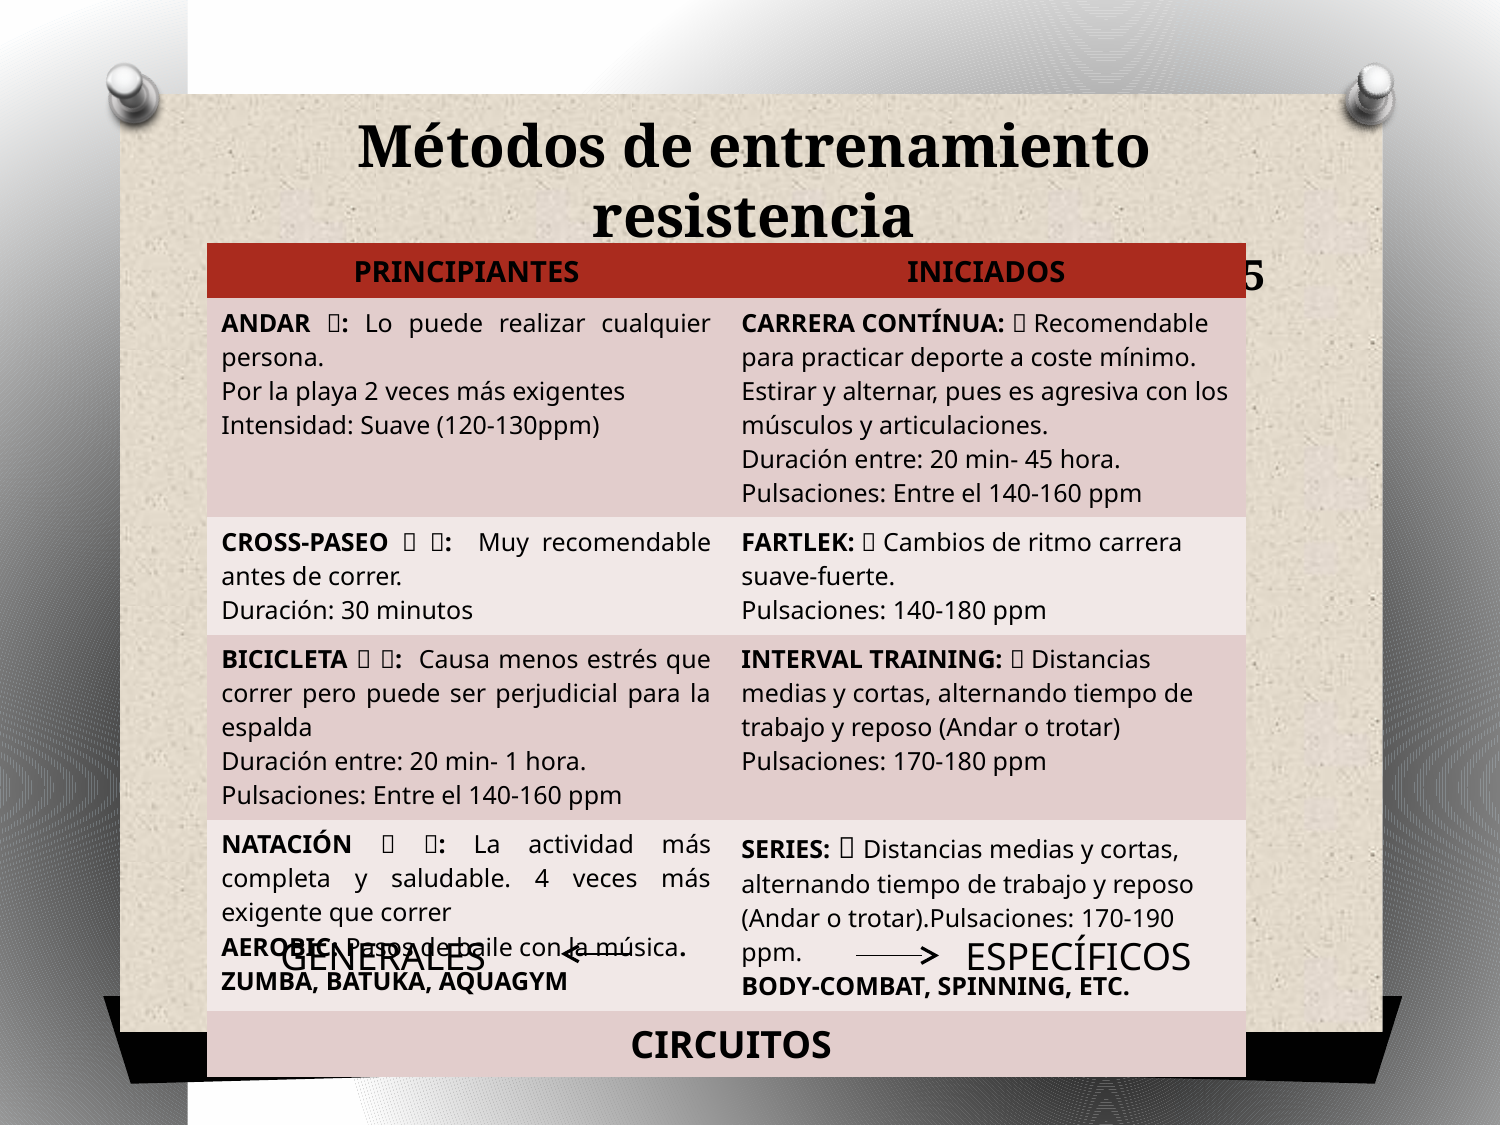

# Métodos de entrenamiento resistencia Frecuencia: 3-5 días a la semana. Duración: 30-45 min
| PRINCIPIANTES | INICIADOS |
| --- | --- |
| ANDAR : Lo puede realizar cualquier persona. Por la playa 2 veces más exigentes Intensidad: Suave (120-130ppm) | CARRERA CONTÍNUA:  Recomendable para practicar deporte a coste mínimo. Estirar y alternar, pues es agresiva con los músculos y articulaciones. Duración entre: 20 min- 45 hora. Pulsaciones: Entre el 140-160 ppm |
| CROSS-PASEO  : Muy recomendable antes de correr. Duración: 30 minutos | FARTLEK:  Cambios de ritmo carrera suave-fuerte. Pulsaciones: 140-180 ppm |
| BICICLETA  : Causa menos estrés que correr pero puede ser perjudicial para la espalda Duración entre: 20 min- 1 hora. Pulsaciones: Entre el 140-160 ppm | INTERVAL TRAINING:  Distancias medias y cortas, alternando tiempo de trabajo y reposo (Andar o trotar) Pulsaciones: 170-180 ppm |
| NATACIÓN  : La actividad más completa y saludable. 4 veces más exigente que correr AEROBIC: Pasos de baile con la música. ZUMBA, BATUKA, AQUAGYM | SERIES:  Distancias medias y cortas, alternando tiempo de trabajo y reposo (Andar o trotar).Pulsaciones: 170-190 ppm. BODY-COMBAT, SPINNING, ETC. |
| CIRCUITOS | |
GENERALES
ESPECÍFICOS